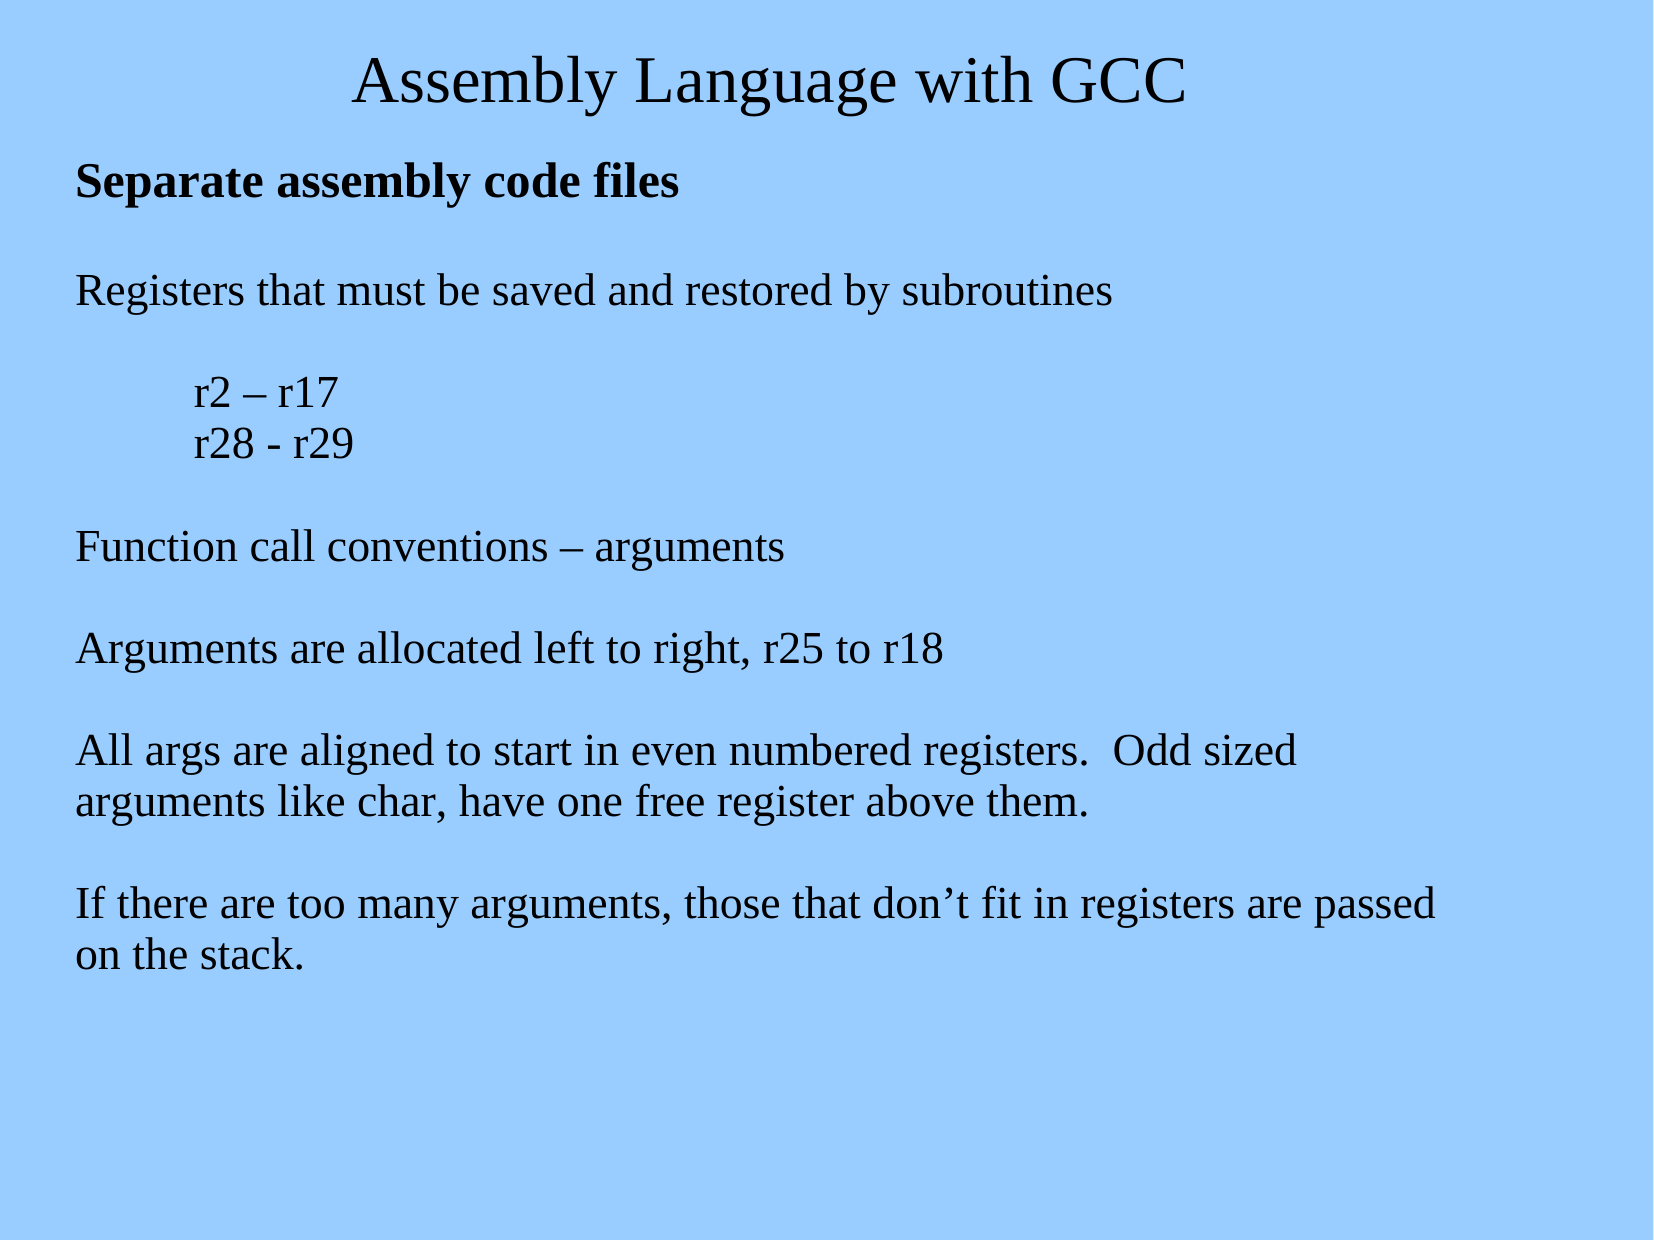

Assembly Language with GCC
Separate assembly code files
Registers that must be saved and restored by subroutines
	r2 – r17
	r28 - r29
Function call conventions – arguments
Arguments are allocated left to right, r25 to r18
All args are aligned to start in even numbered registers. Odd sized
arguments like char, have one free register above them.
If there are too many arguments, those that don’t fit in registers are passed
on the stack.